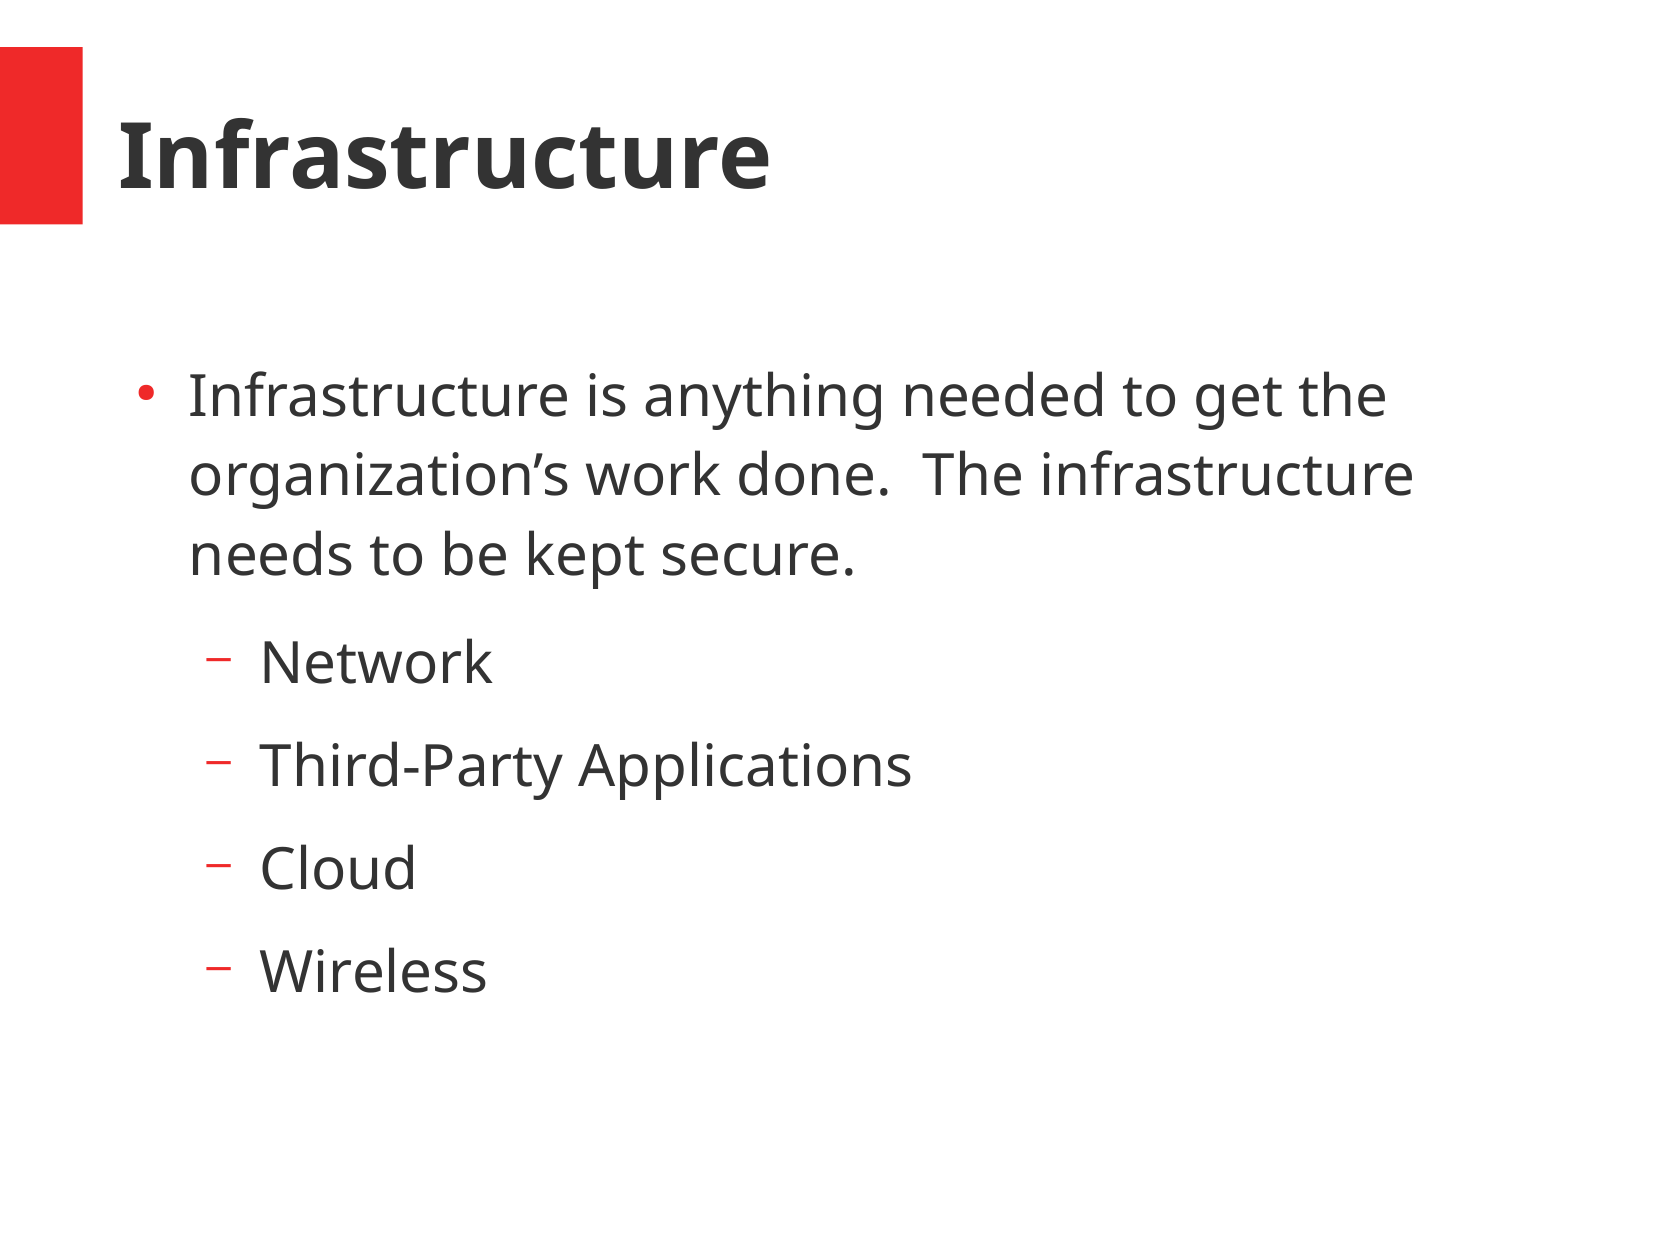

# Infrastructure
Infrastructure is anything needed to get the organization’s work done. The infrastructure needs to be kept secure.
Network
Third-Party Applications
Cloud
Wireless